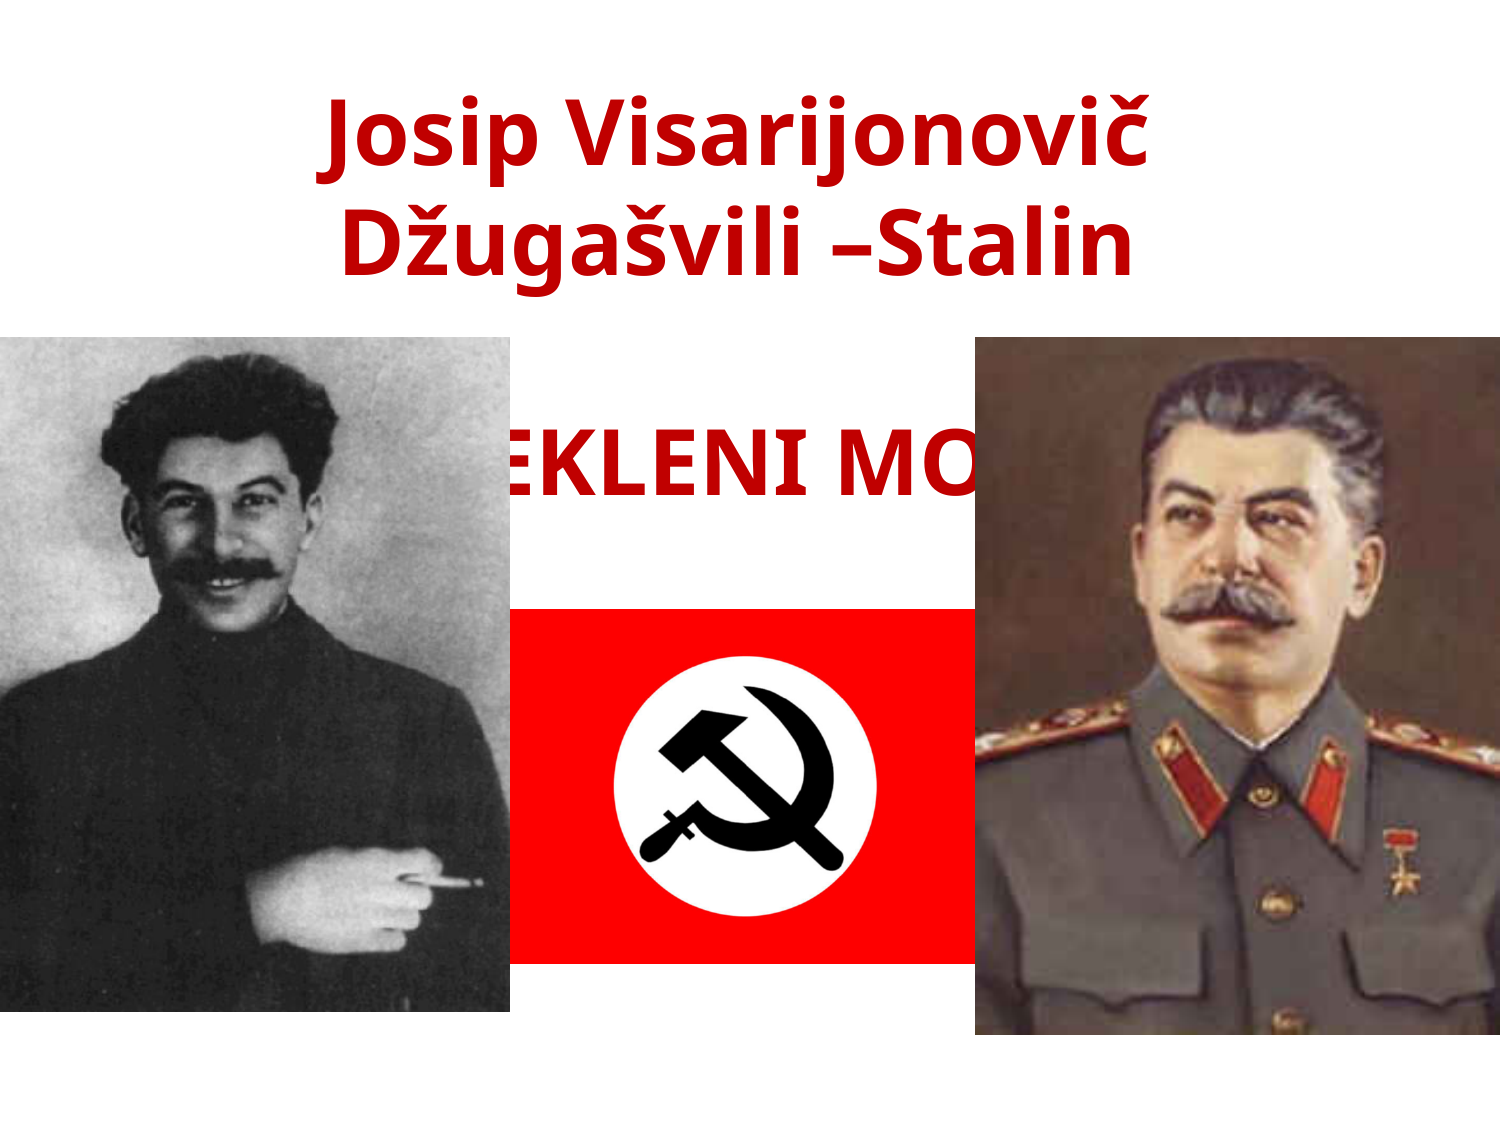

# Josip Visarijonovič Džugašvili –Stalin JEKLENI MOŽ